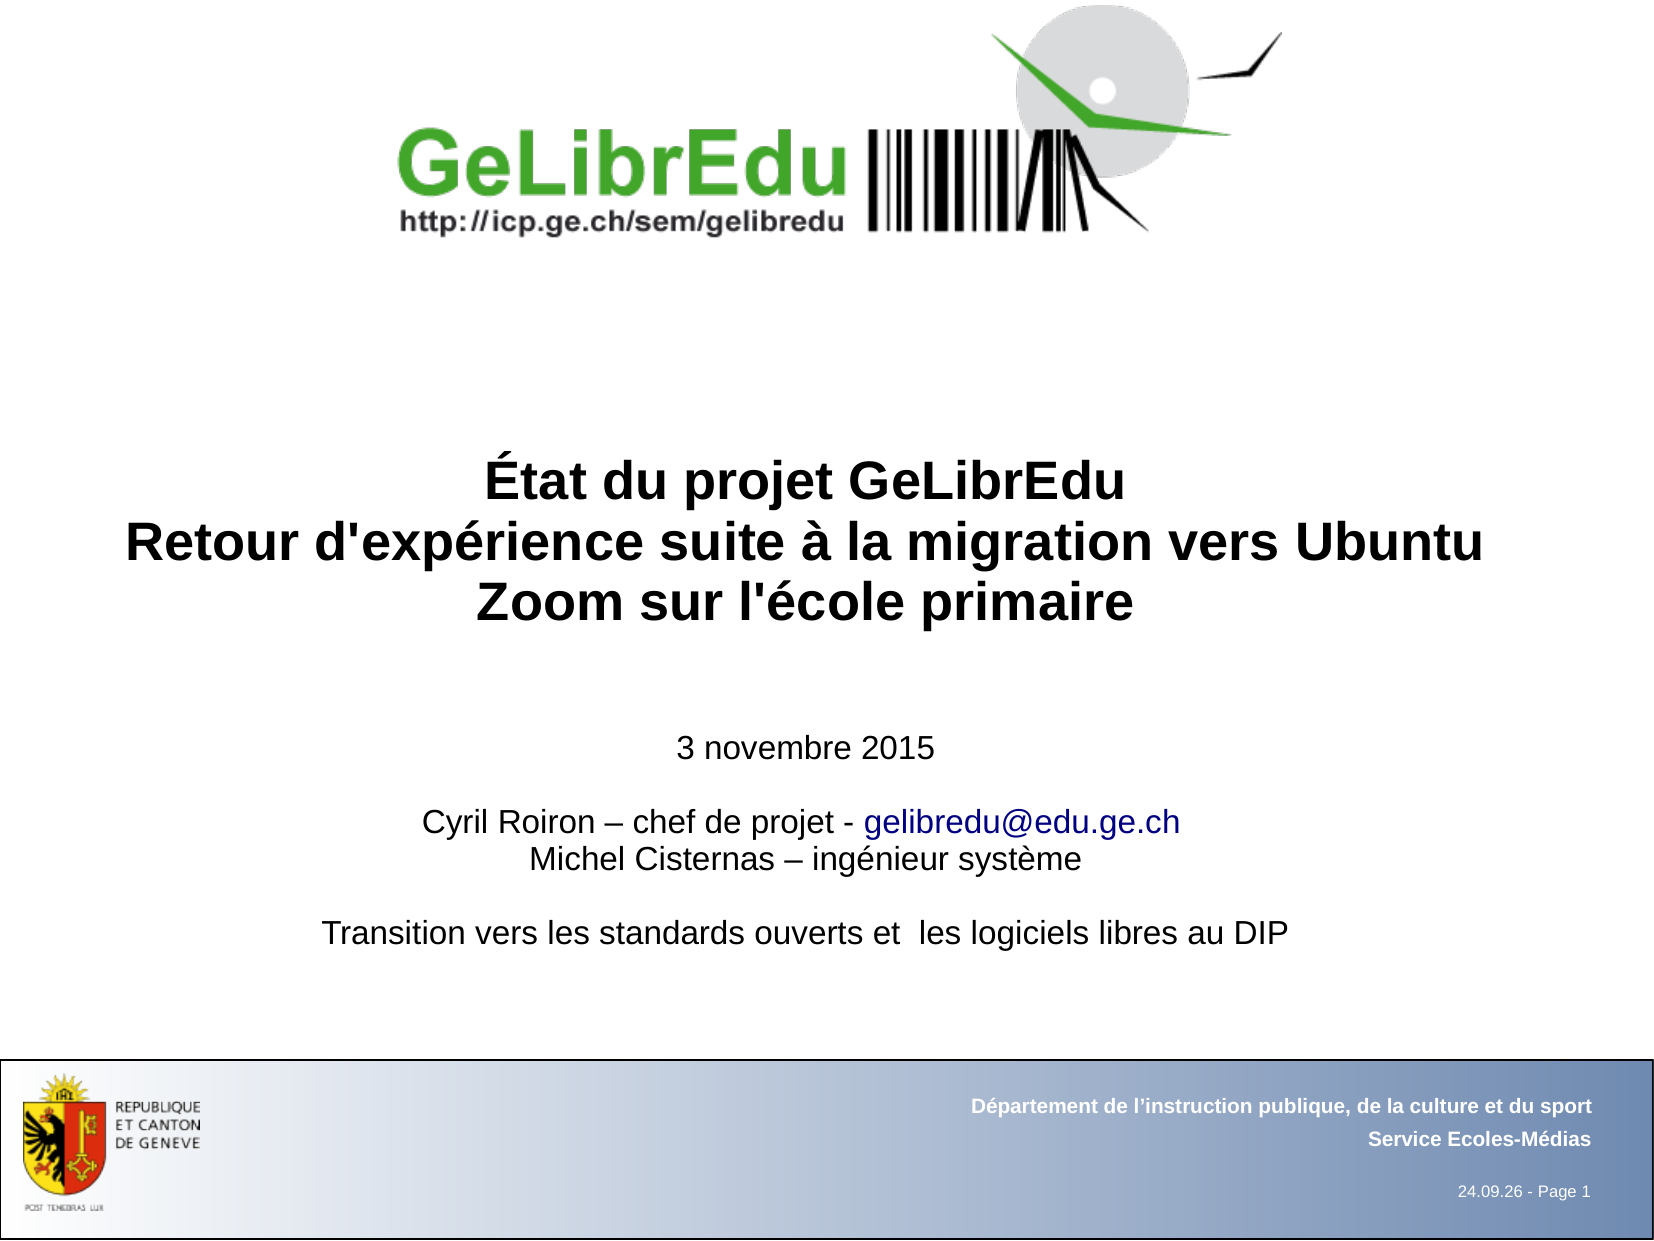

# État du projet GeLibrEdu Retour d'expérience suite à la migration vers Ubuntu Zoom sur l'école primaire 3 novembre 2015 Cyril Roiron – chef de projet - gelibredu@edu.ge.ch Michel Cisternas – ingénieur système Transition vers les standards ouverts et les logiciels libres au DIP